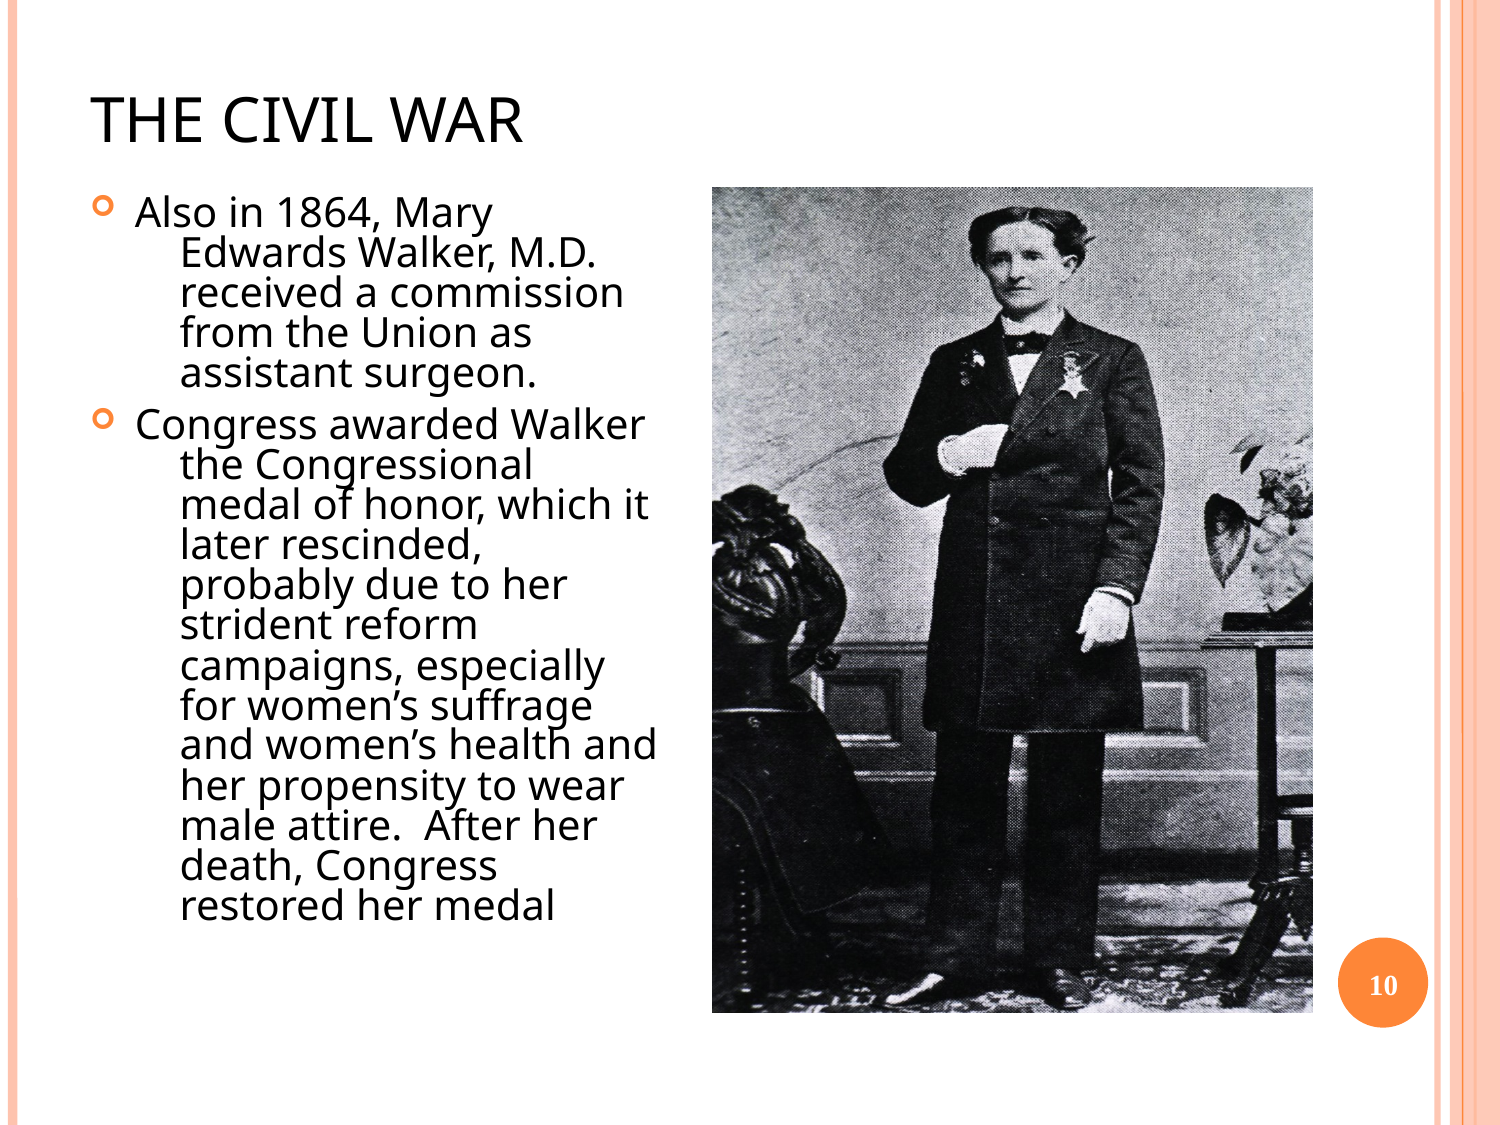

# The Civil War
Also in 1864, Mary Edwards Walker, M.D. received a commission from the Union as assistant surgeon.
Congress awarded Walker the Congressional medal of honor, which it later rescinded, probably due to her strident reform campaigns, especially for women’s suffrage and women’s health and her propensity to wear male attire. After her death, Congress restored her medal